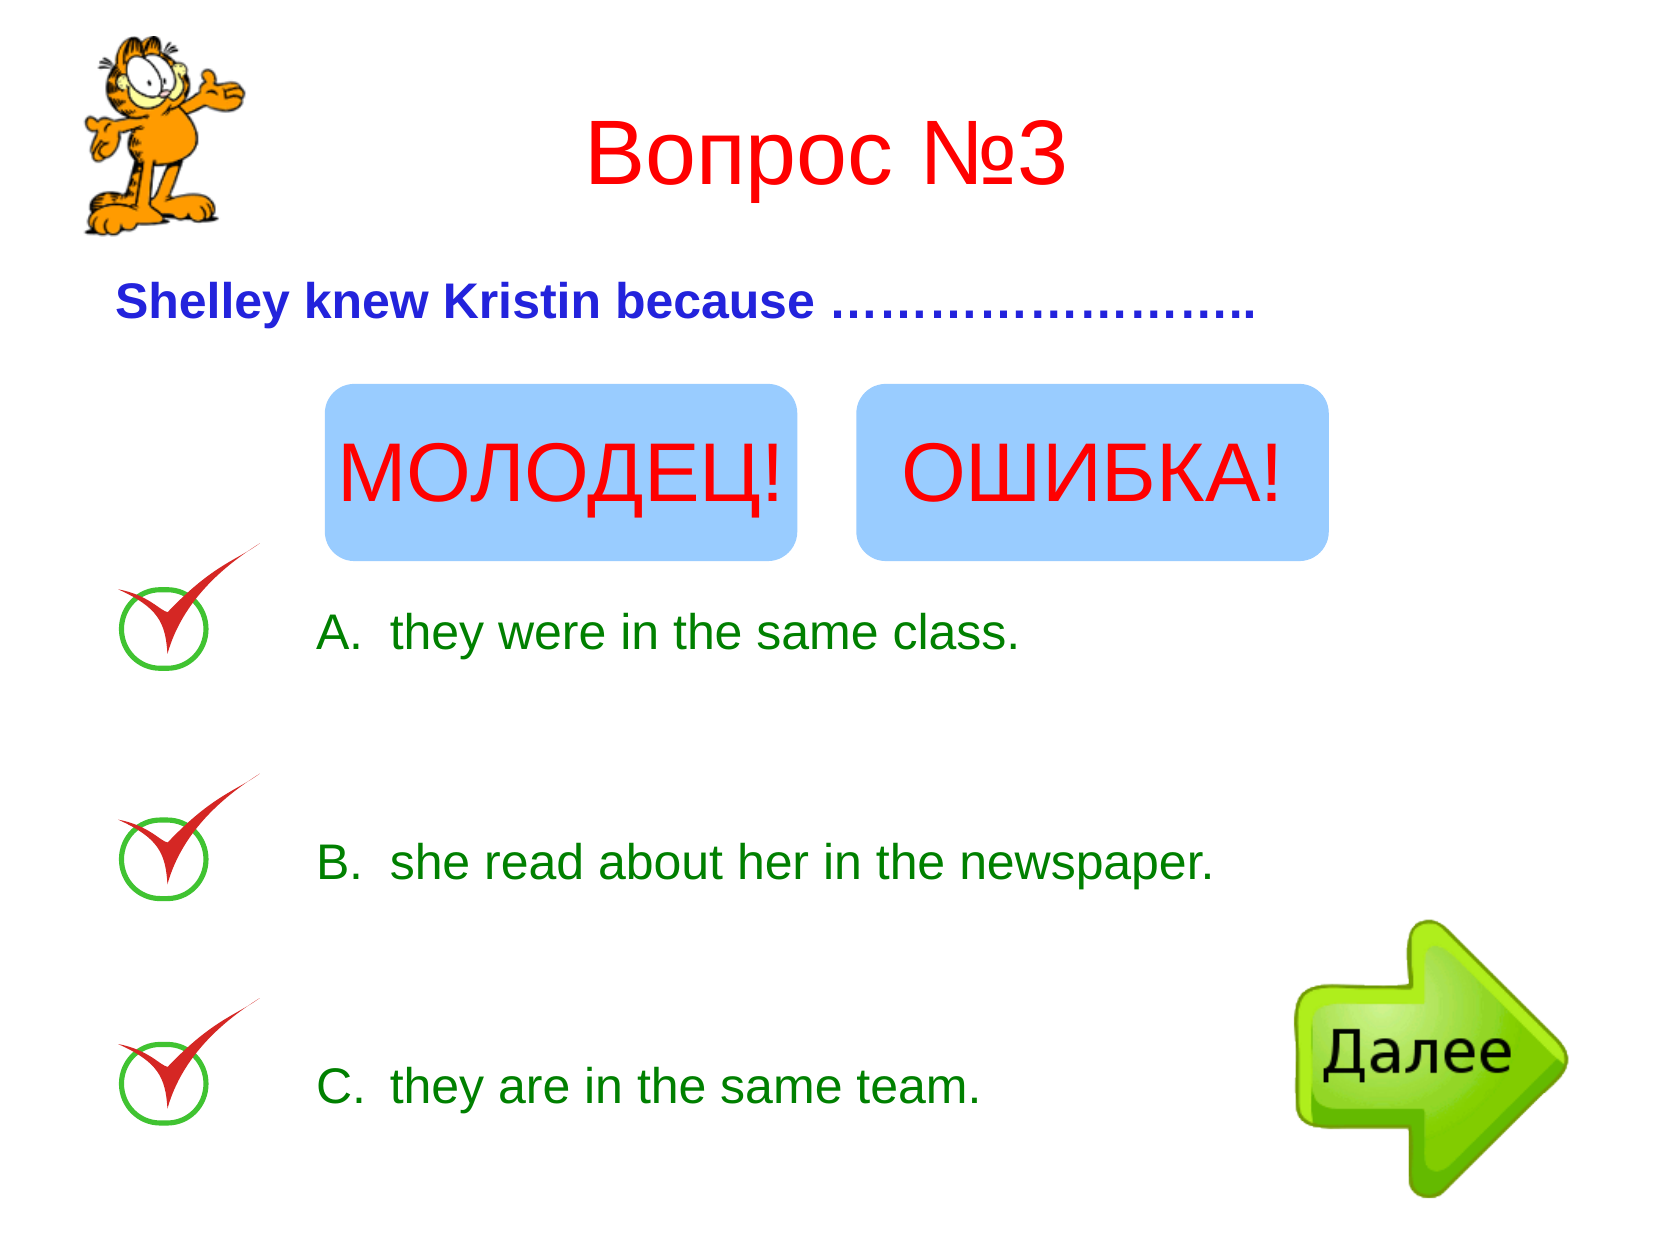

# Вопрос №3
Shelley knew Kristin because ……………………..
МОЛОДЕЦ!
ОШИБКА!
A.	they were in the same class.
B.	she read about her in the newspaper.
C.	they are in the same team.